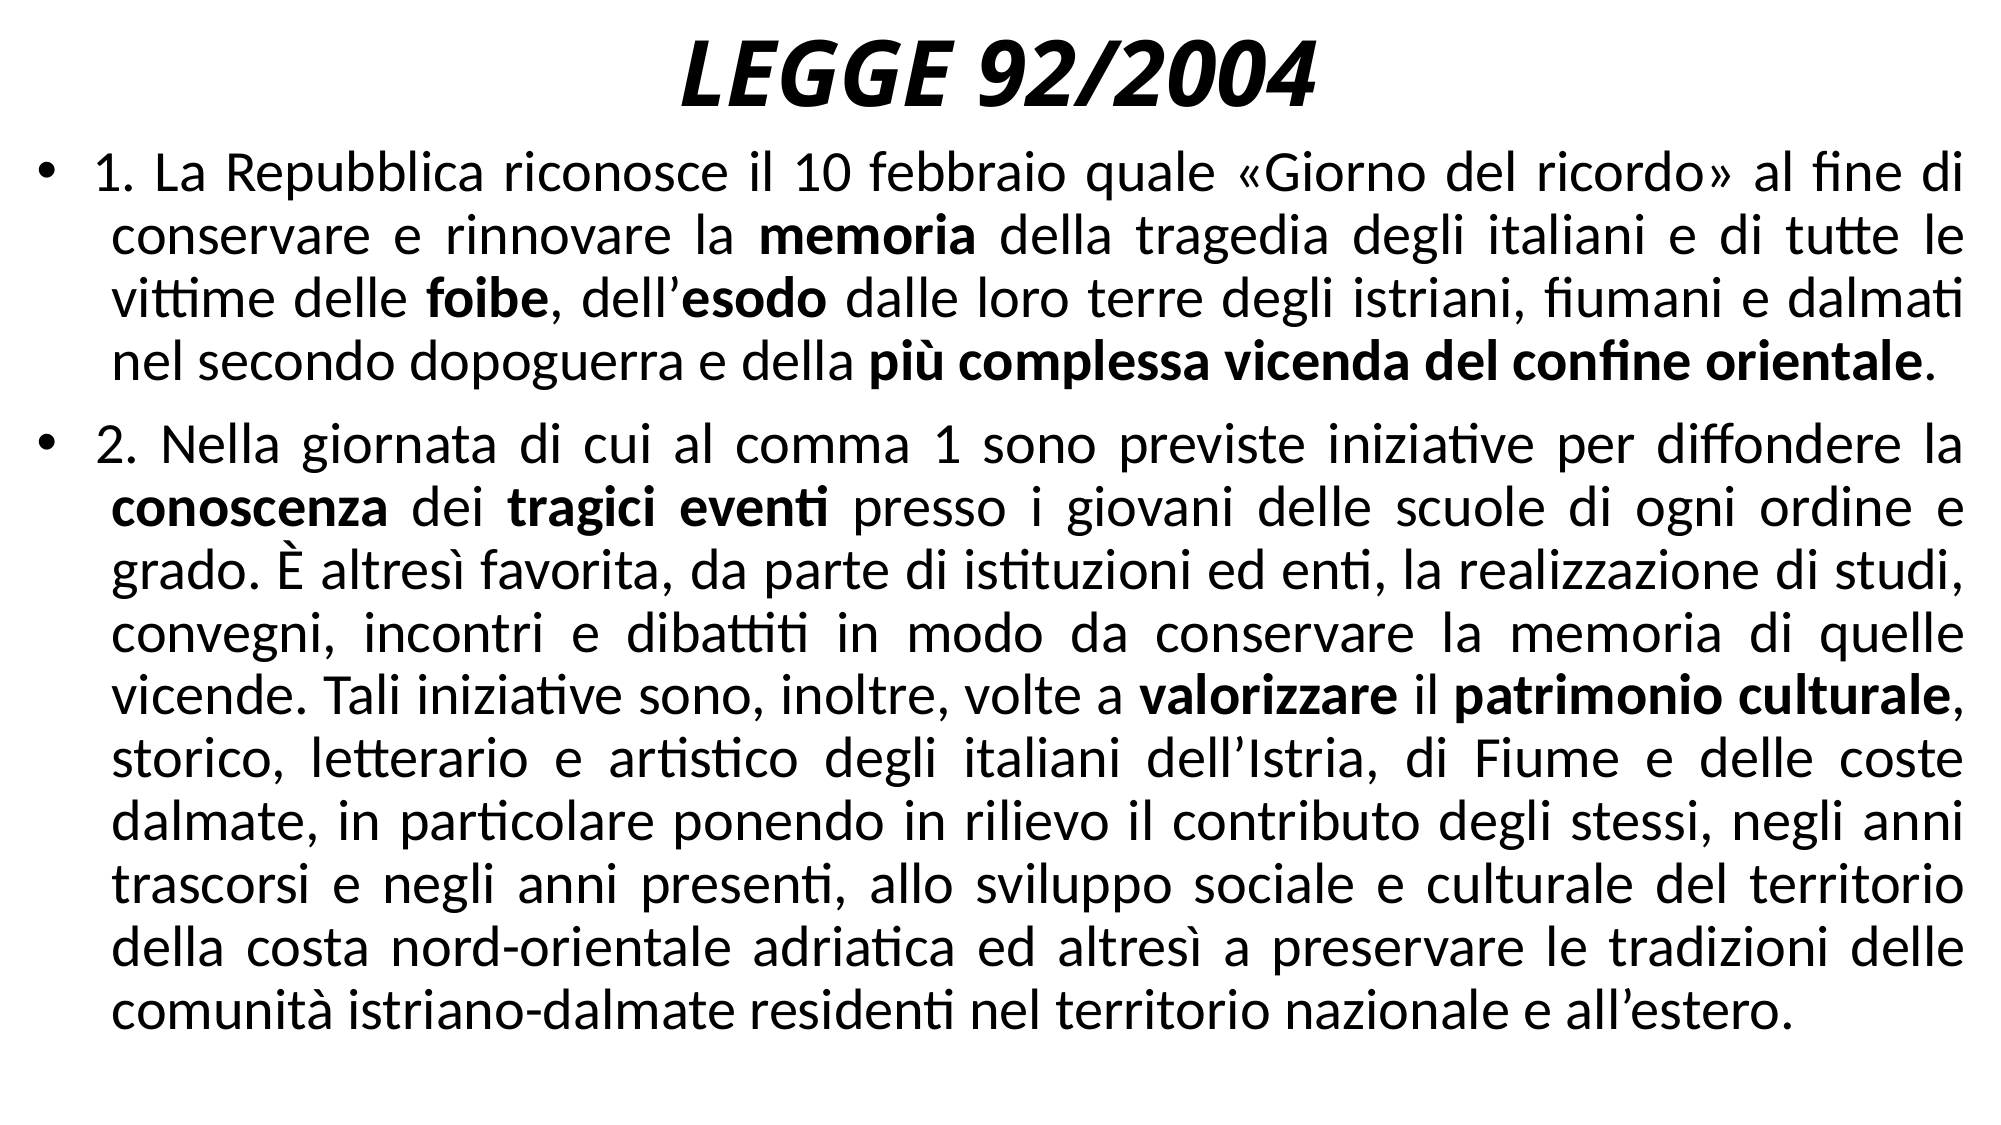

# LEGGE 92/2004
 1. La Repubblica riconosce il 10 febbraio quale «Giorno del ricordo» al fine di conservare e rinnovare la memoria della tragedia degli italiani e di tutte le vittime delle foibe, dell’esodo dalle loro terre degli istriani, fiumani e dalmati nel secondo dopoguerra e della più complessa vicenda del confine orientale.
 2. Nella giornata di cui al comma 1 sono previste iniziative per diffondere la conoscenza dei tragici eventi presso i giovani delle scuole di ogni ordine e grado. È altresì favorita, da parte di istituzioni ed enti, la realizzazione di studi, convegni, incontri e dibattiti in modo da conservare la memoria di quelle vicende. Tali iniziative sono, inoltre, volte a valorizzare il patrimonio culturale, storico, letterario e artistico degli italiani dell’Istria, di Fiume e delle coste dalmate, in particolare ponendo in rilievo il contributo degli stessi, negli anni trascorsi e negli anni presenti, allo sviluppo sociale e culturale del territorio della costa nord-orientale adriatica ed altresì a preservare le tradizioni delle comunità istriano-dalmate residenti nel territorio nazionale e all’estero.